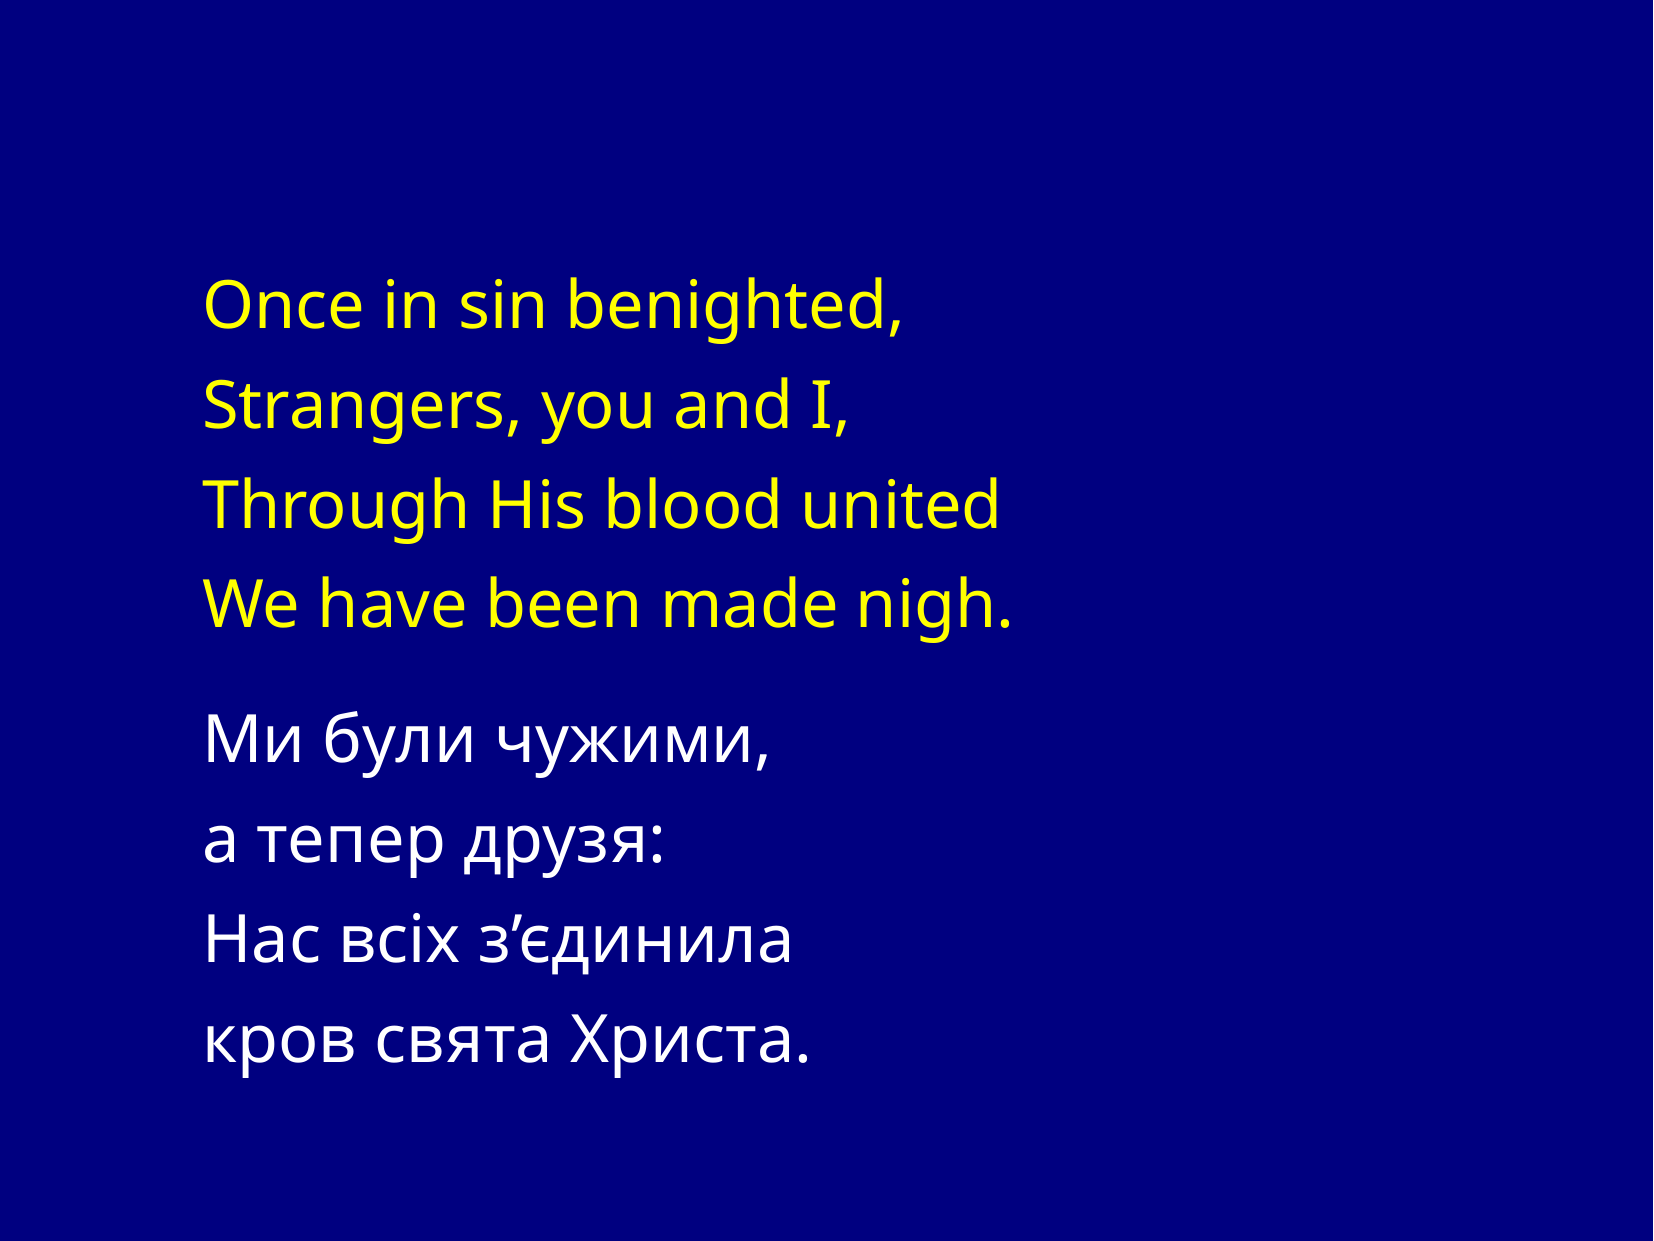

Once in sin benighted,
	Strangers, you and I,
	Through His blood united
	We have been made nigh.
	Ми були чужими,
	а тепер друзя:
	Нас всіх з’єдинила
	кров свята Христа.